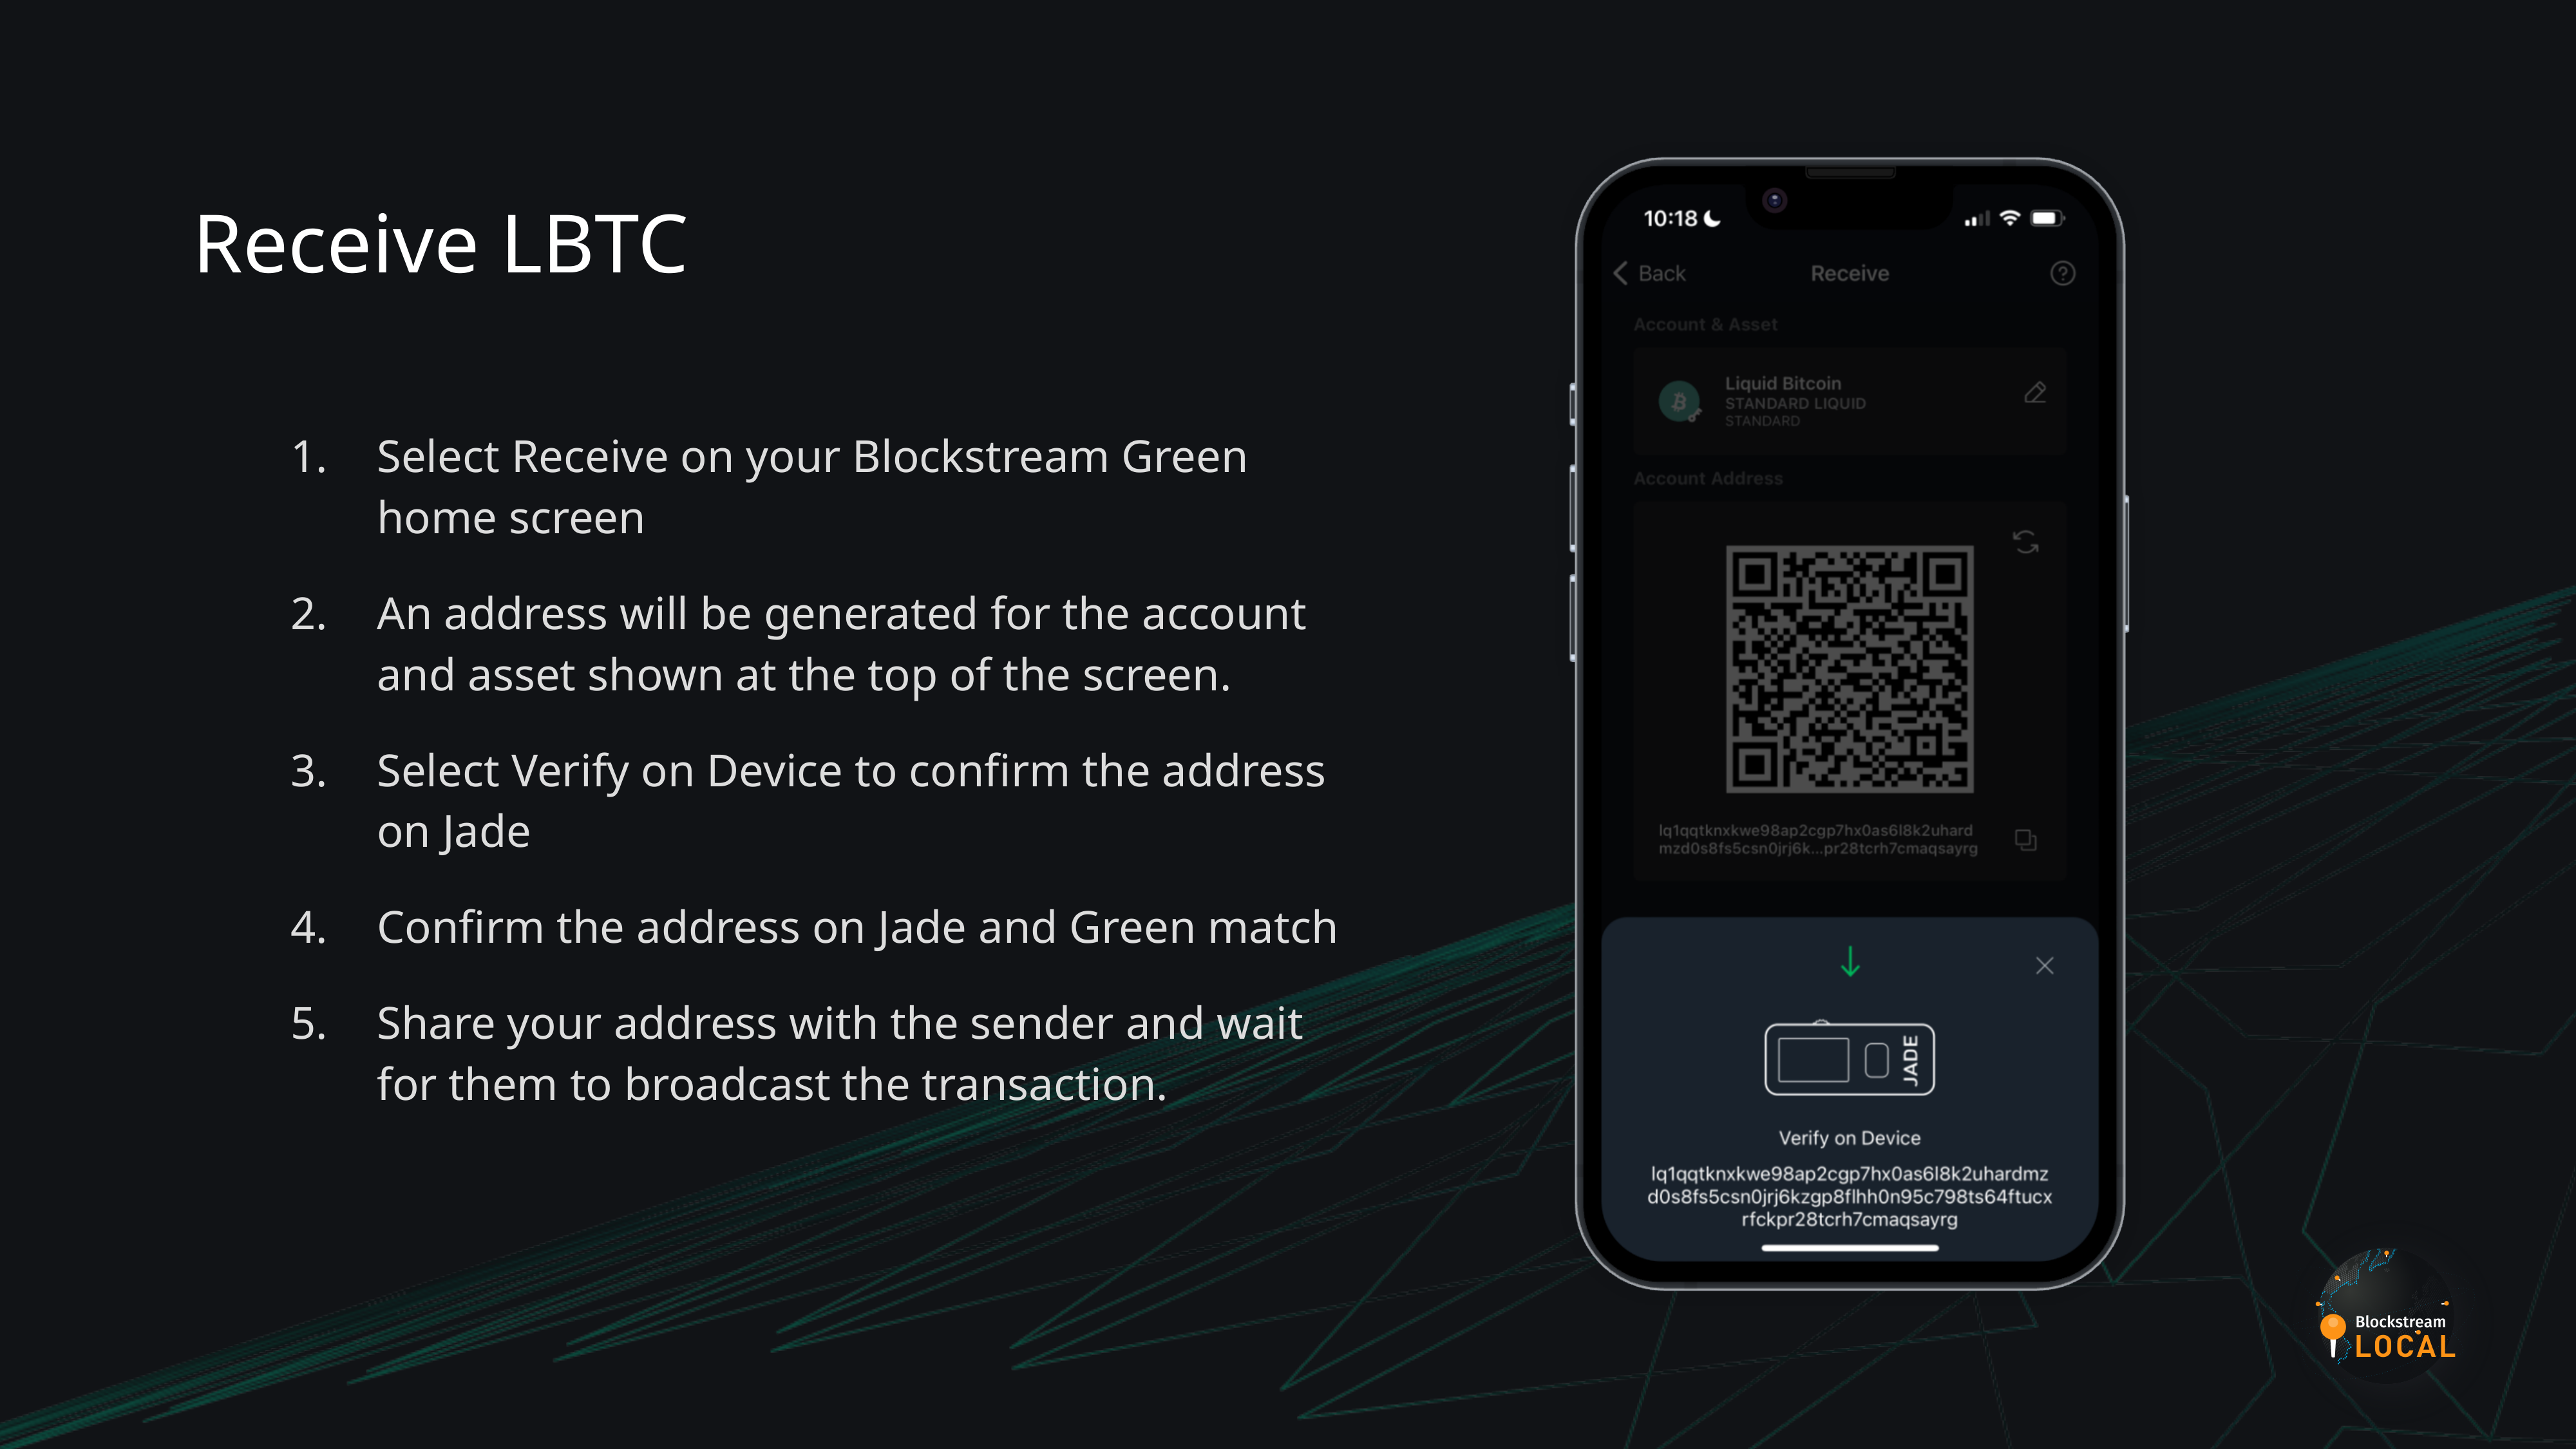

# Receive LBTC
Select Receive on your Blockstream Green home screen
An address will be generated for the account and asset shown at the top of the screen.
Select Verify on Device to confirm the address on Jade
Confirm the address on Jade and Green match
Share your address with the sender and wait for them to broadcast the transaction.